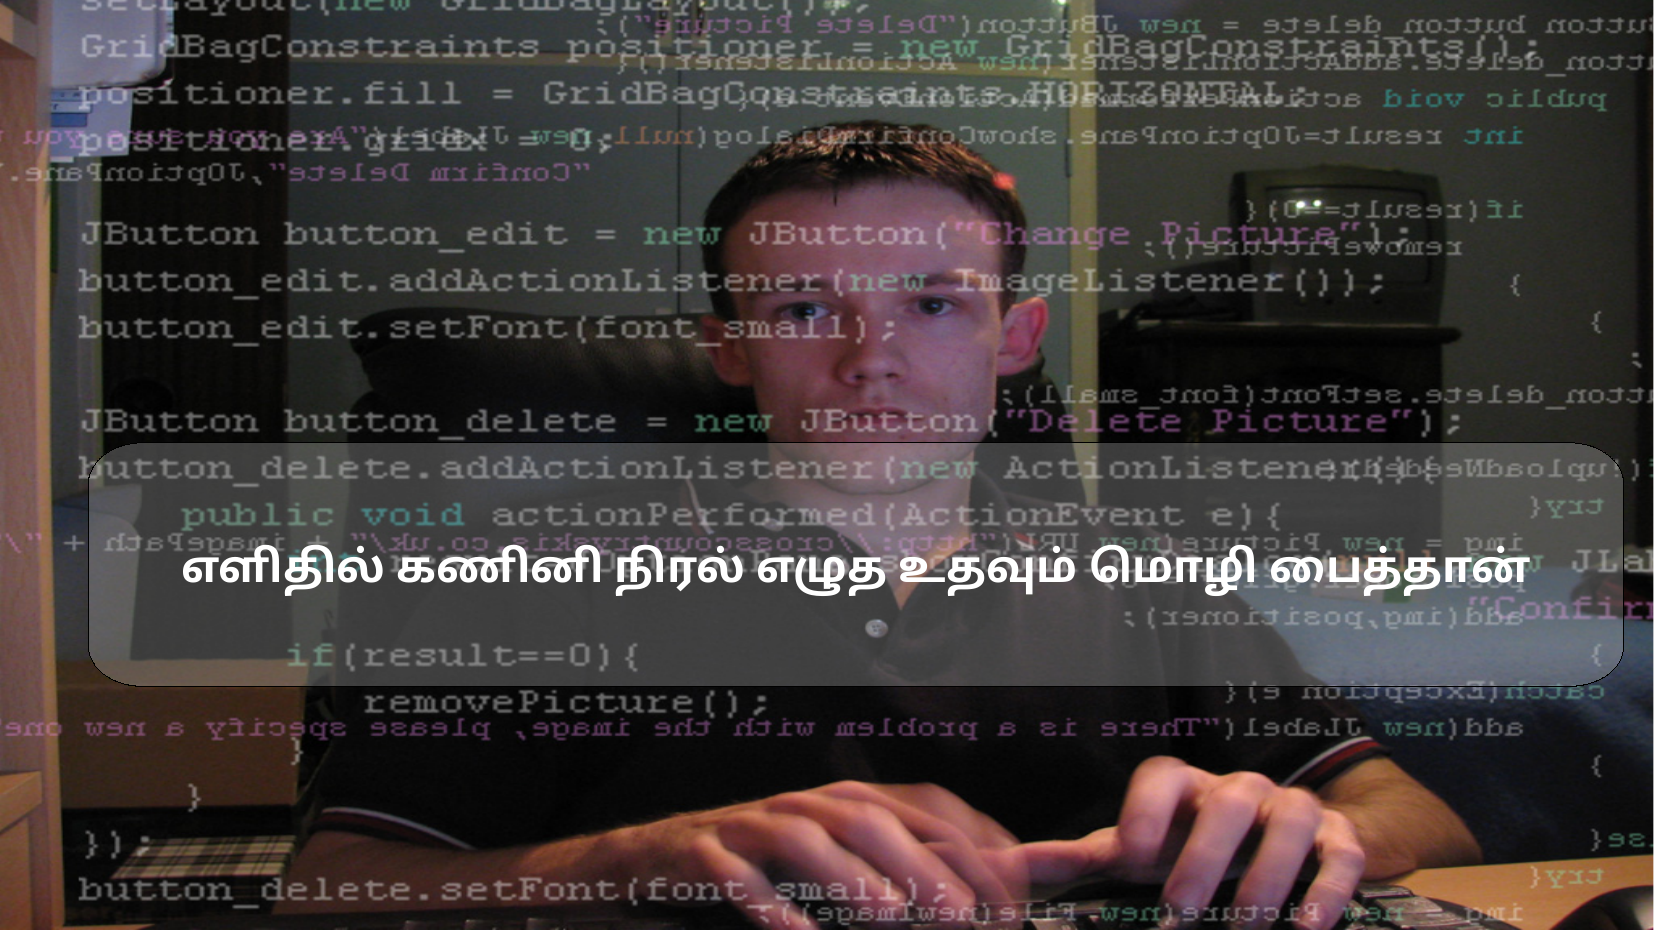

எளிதில் கணினி நிரல் எழுத உதவும் மொழி பைத்தான்